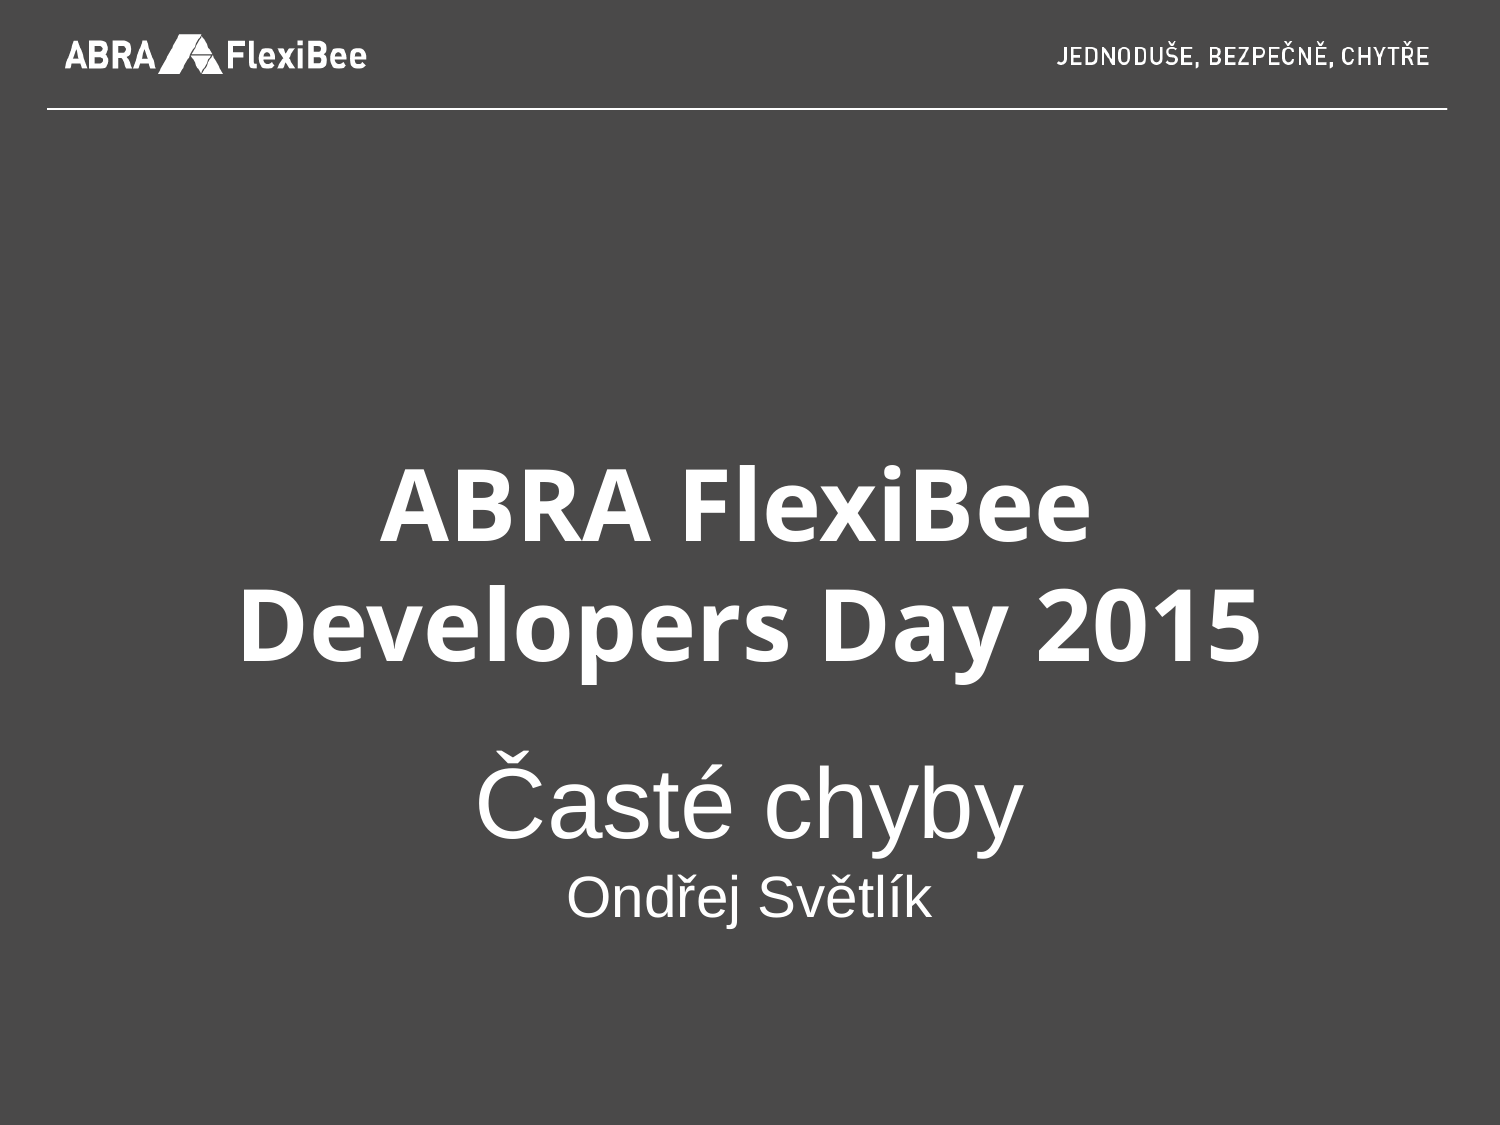

# ABRA FlexiBee Developers Day 2015
Časté chyby
Ondřej Světlík